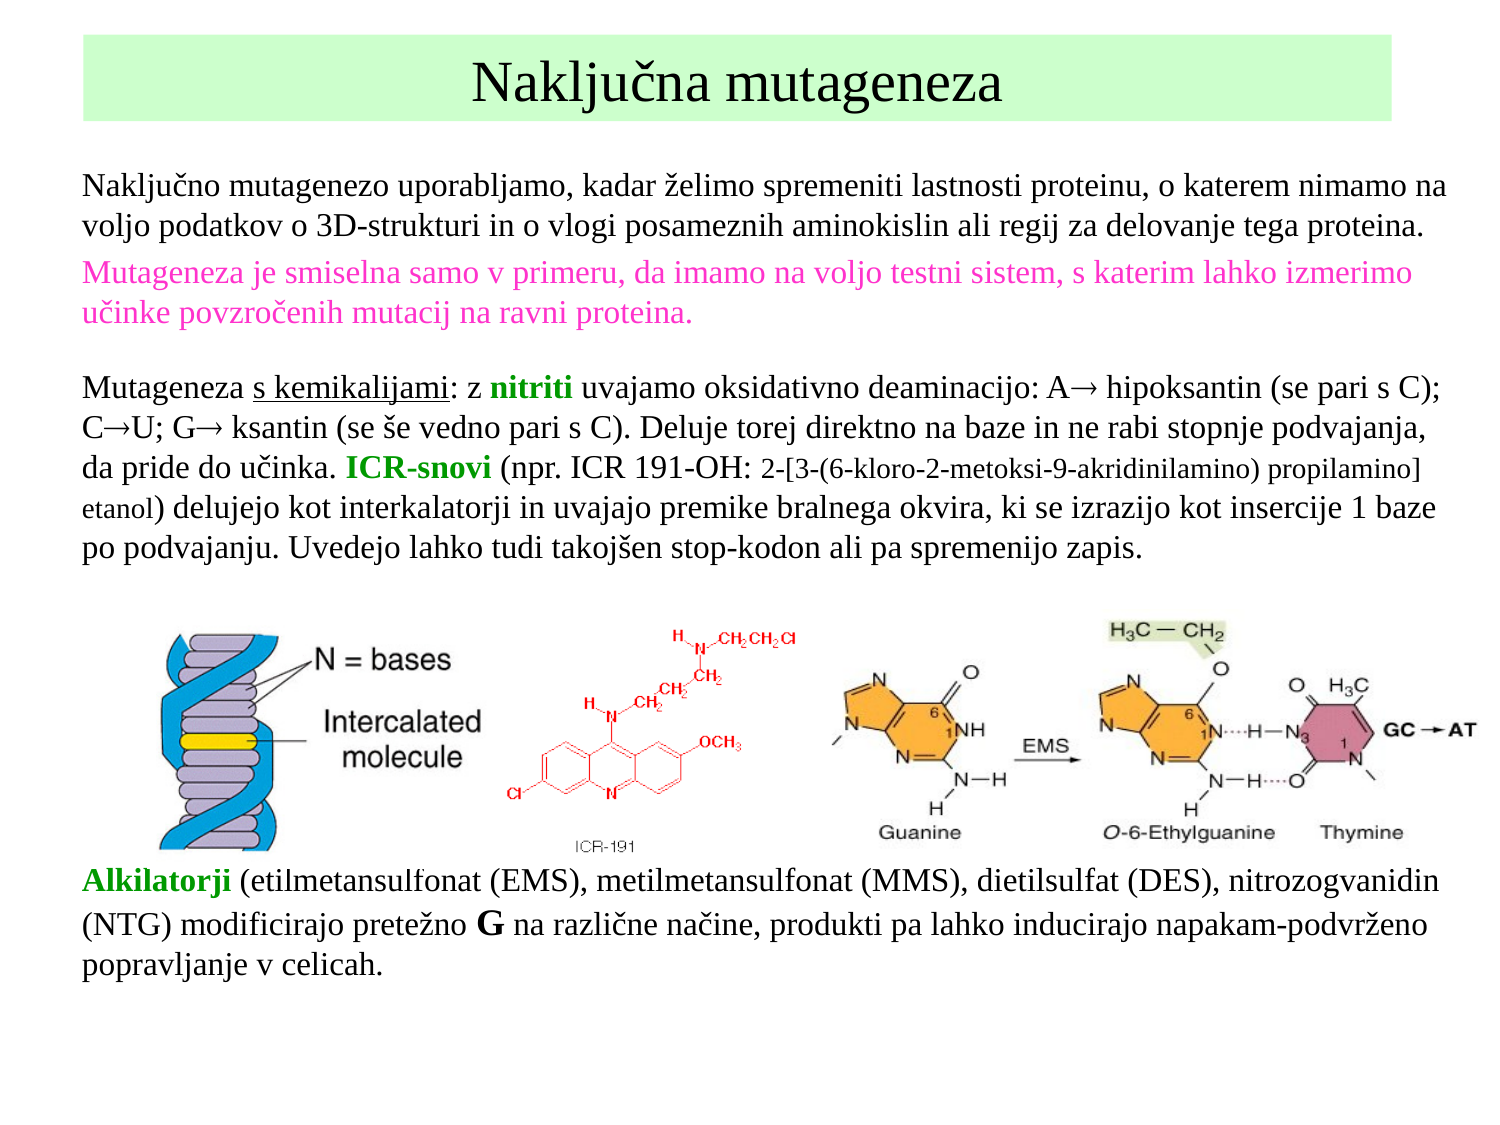

# Naključna mutageneza
Naključno mutagenezo uporabljamo, kadar želimo spremeniti lastnosti proteinu, o katerem nimamo na voljo podatkov o 3D-strukturi in o vlogi posameznih aminokislin ali regij za delovanje tega proteina.
Mutageneza je smiselna samo v primeru, da imamo na voljo testni sistem, s katerim lahko izmerimo učinke povzročenih mutacij na ravni proteina.
Mutageneza s kemikalijami: z nitriti uvajamo oksidativno deaminacijo: A hipoksantin (se pari s C); CU; G ksantin (se še vedno pari s C). Deluje torej direktno na baze in ne rabi stopnje podvajanja, da pride do učinka. ICR-snovi (npr. ICR 191-OH: 2-[3-(6-kloro-2-metoksi-9-akridinilamino) propilamino] etanol) delujejo kot interkalatorji in uvajajo premike bralnega okvira, ki se izrazijo kot insercije 1 baze po podvajanju. Uvedejo lahko tudi takojšen stop-kodon ali pa spremenijo zapis.
Alkilatorji (etilmetansulfonat (EMS), metilmetansulfonat (MMS), dietilsulfat (DES), nitrozogvanidin (NTG) modificirajo pretežno G na različne načine, produkti pa lahko inducirajo napakam-podvrženo popravljanje v celicah.